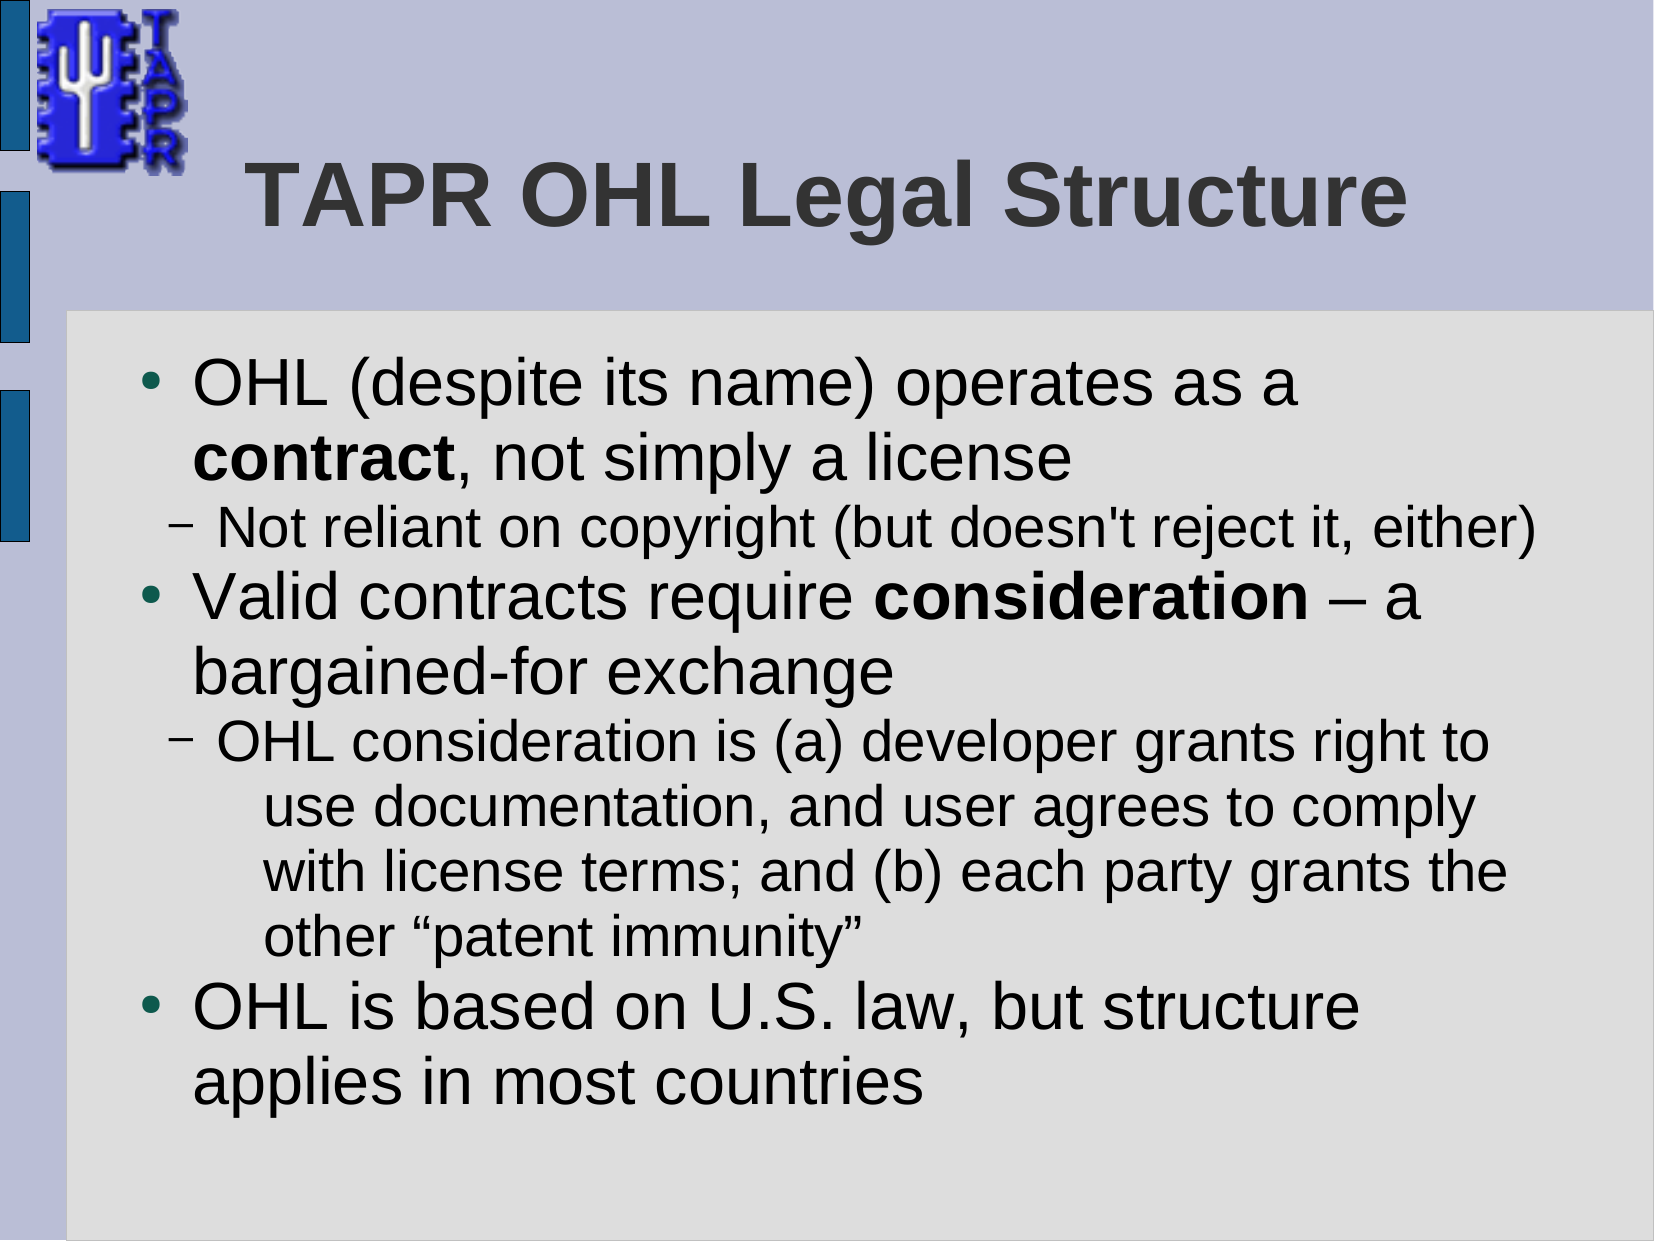

# TAPR OHL Legal Structure
OHL (despite its name) operates as a contract, not simply a license
Not reliant on copyright (but doesn't reject it, either)
Valid contracts require consideration – a bargained-for exchange
OHL consideration is (a) developer grants right to use documentation, and user agrees to comply with license terms; and (b) each party grants the other “patent immunity”
OHL is based on U.S. law, but structure applies in most countries